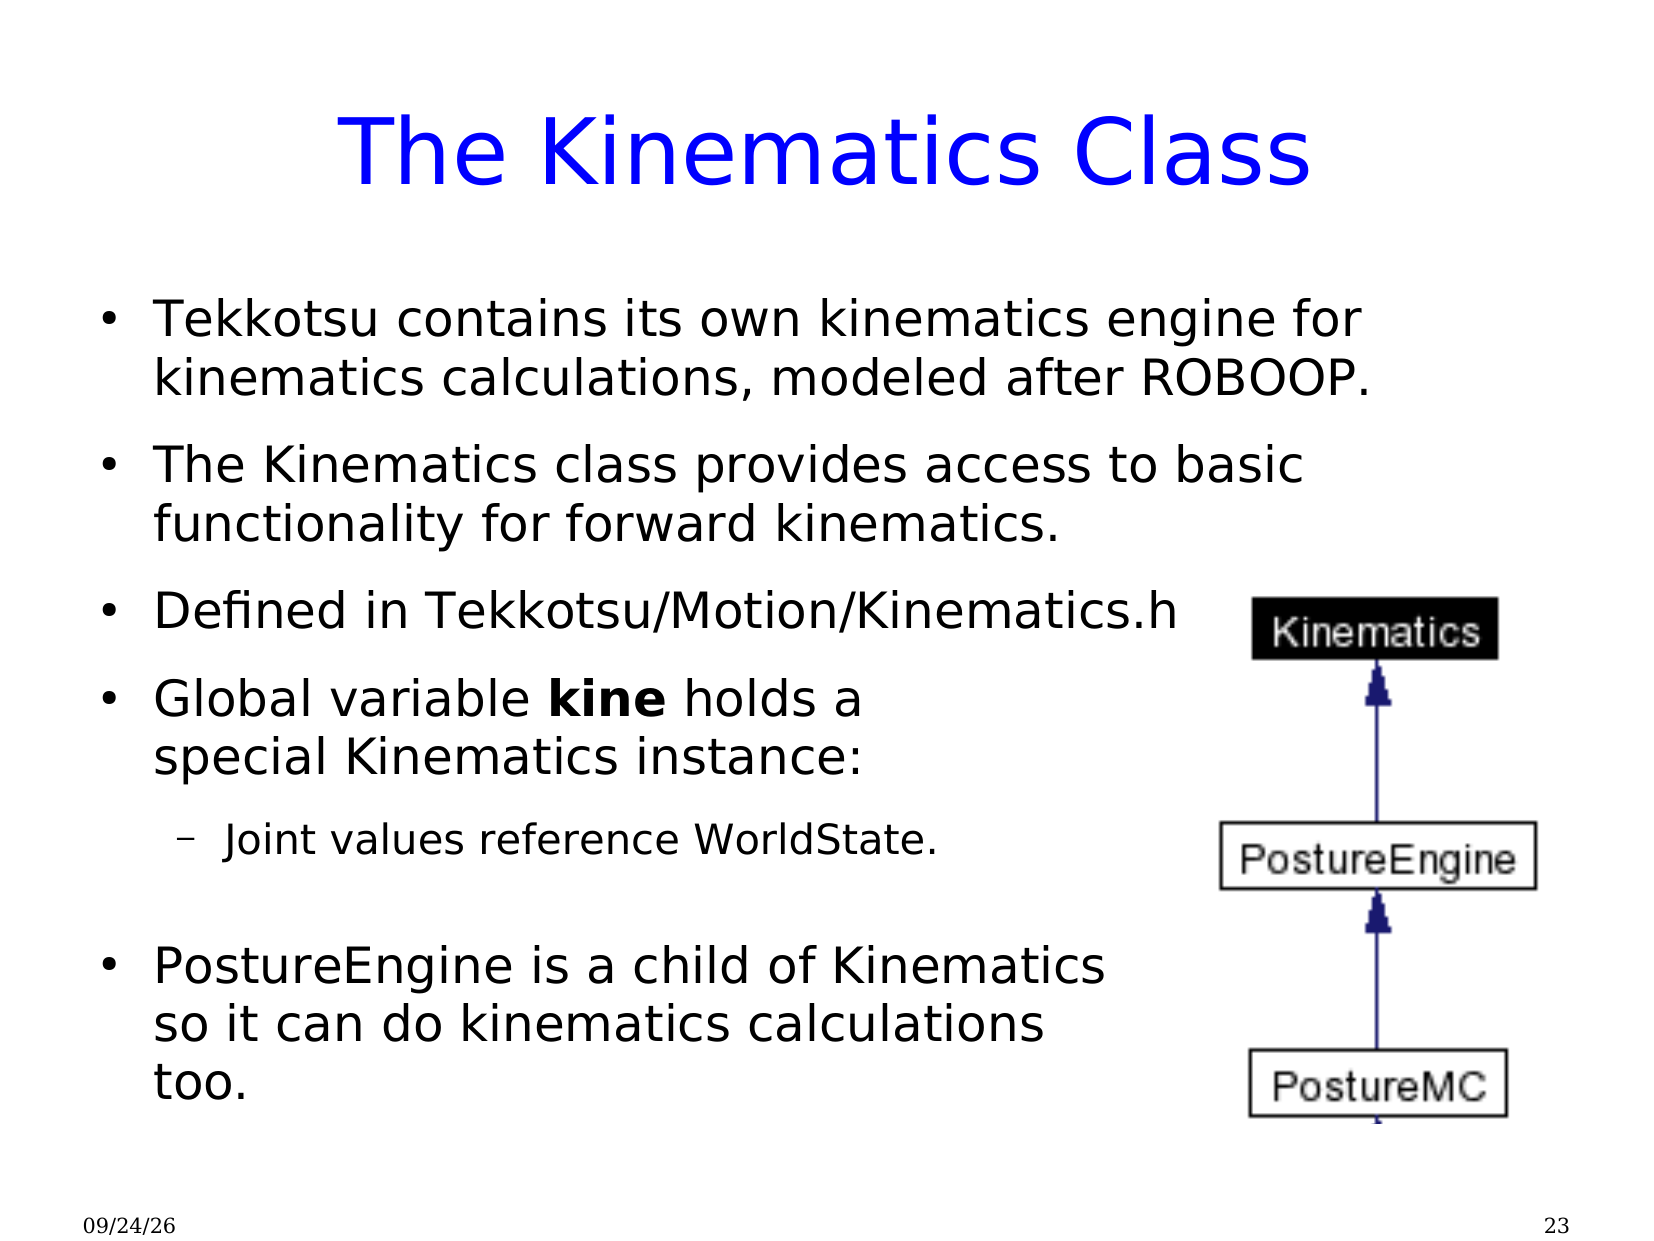

# The Kinematics Class
Tekkotsu contains its own kinematics engine for kinematics calculations, modeled after ROBOOP.
The Kinematics class provides access to basic functionality for forward kinematics.
Defined in Tekkotsu/Motion/Kinematics.h
Global variable kine holds a
special Kinematics instance:
Joint values reference WorldState.
PostureEngine is a child of Kinematics
so it can do kinematics calculations
too.
23